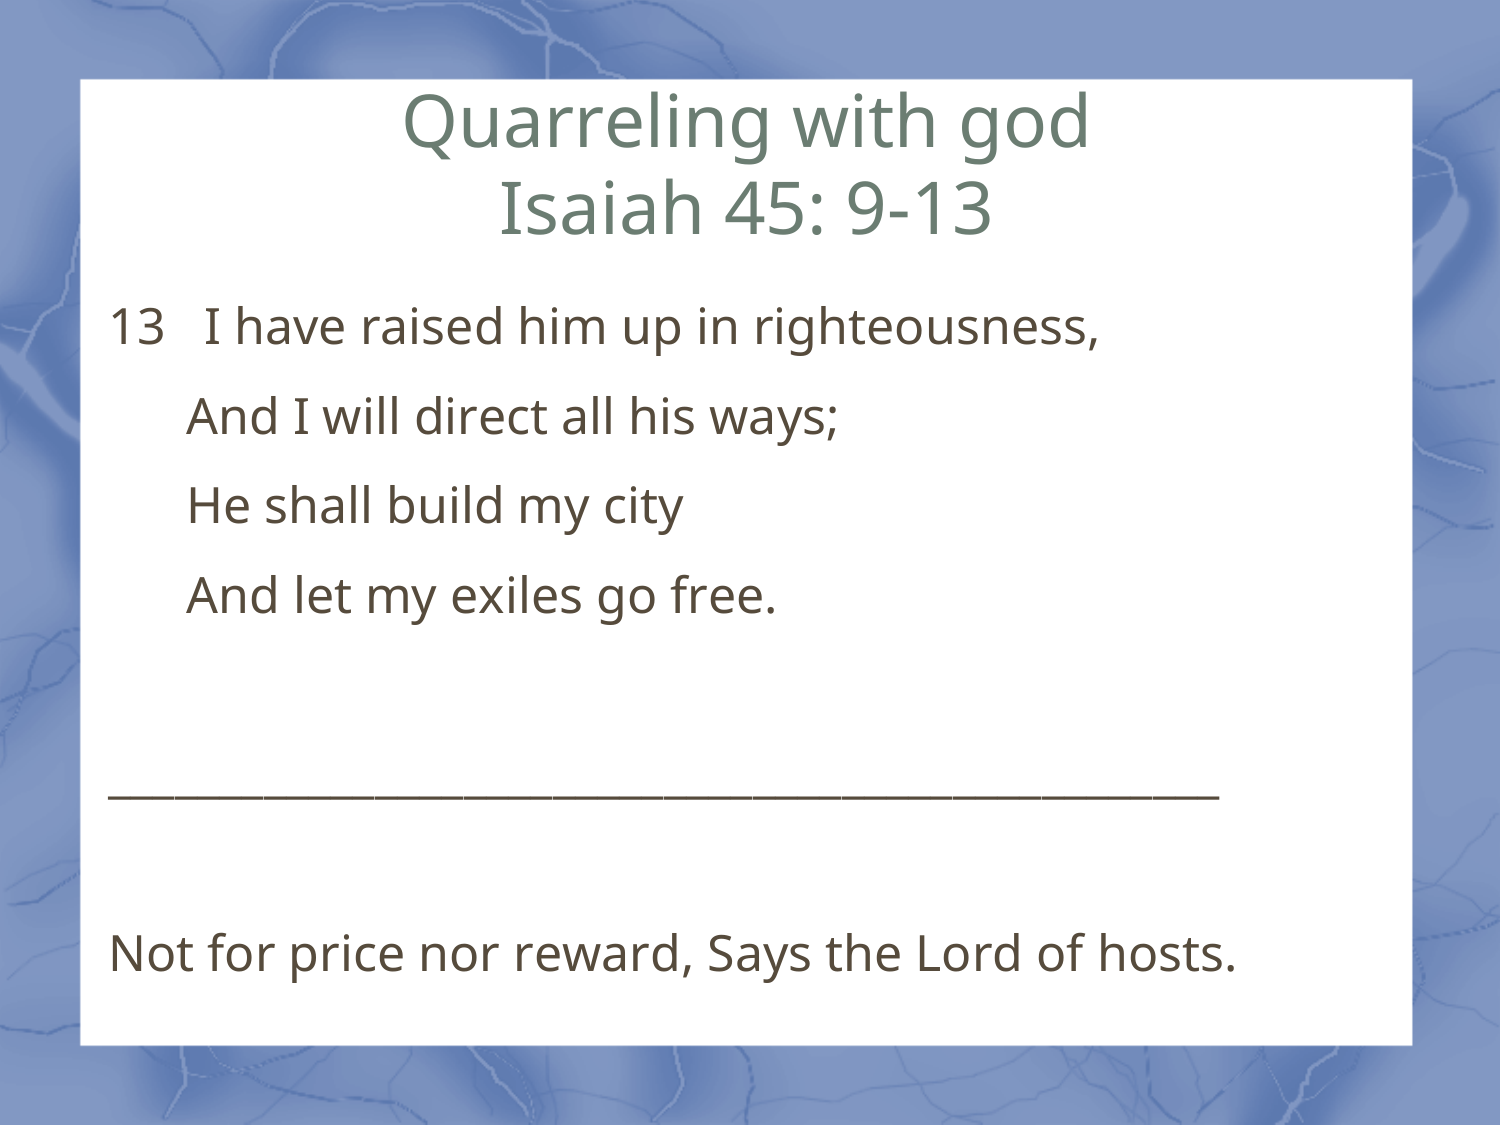

# Quarreling with god Isaiah 45: 9-13
13 I have raised him up in righteousness,
 And I will direct all his ways;
 He shall build my city
 And let my exiles go free.
__________________________________________________
Not for price nor reward, Says the Lord of hosts.